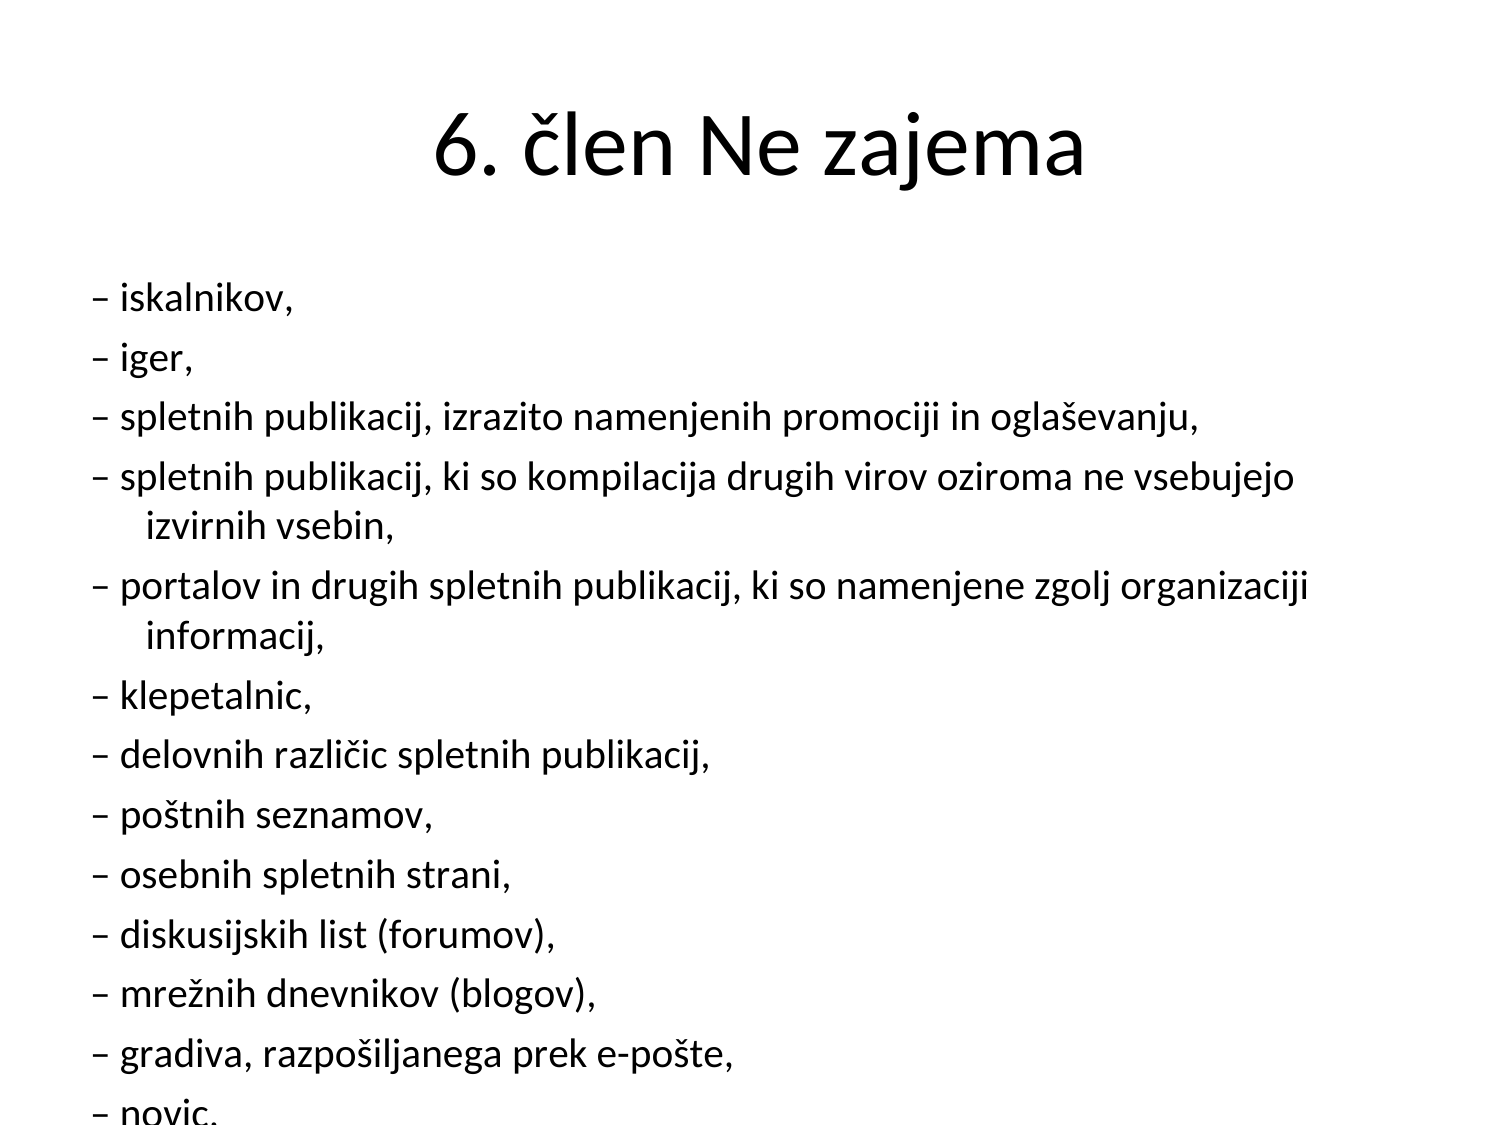

# 6. člen Ne zajema
– iskalnikov,
– iger,
– spletnih publikacij, izrazito namenjenih promociji in oglaševanju,
– spletnih publikacij, ki so kompilacija drugih virov oziroma ne vsebujejo izvirnih vsebin,
– portalov in drugih spletnih publikacij, ki so namenjene zgolj organizaciji informacij,
– klepetalnic,
– delovnih različic spletnih publikacij,
– poštnih seznamov,
– osebnih spletnih strani,
– diskusijskih list (forumov),
– mrežnih dnevnikov (blogov),
– gradiva, razpošiljanega prek e-pošte,
– novic,
– podatkovnih zbirk.